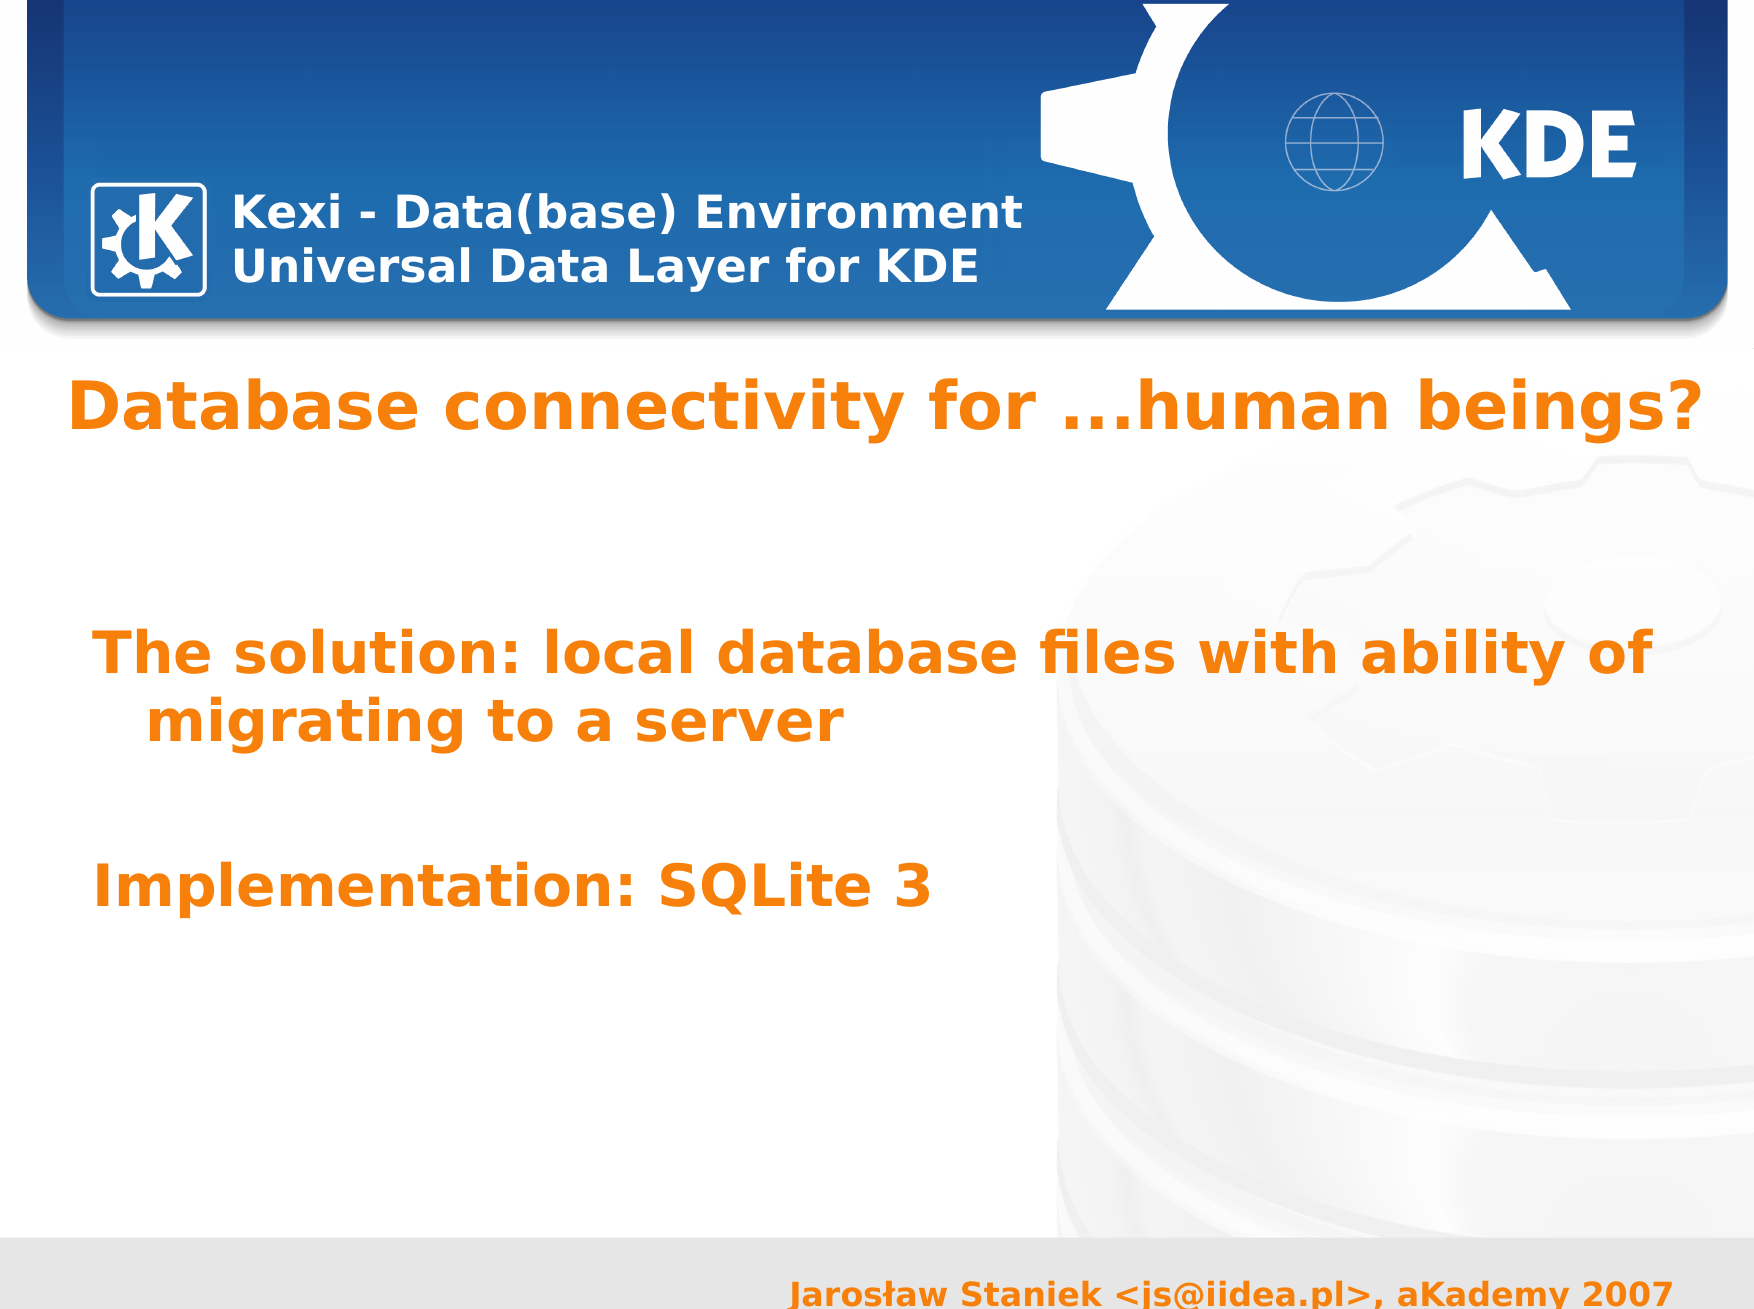

# Database connectivity for ...human beings?
The solution: local database files with ability of migrating to a server
Implementation: SQLite 3